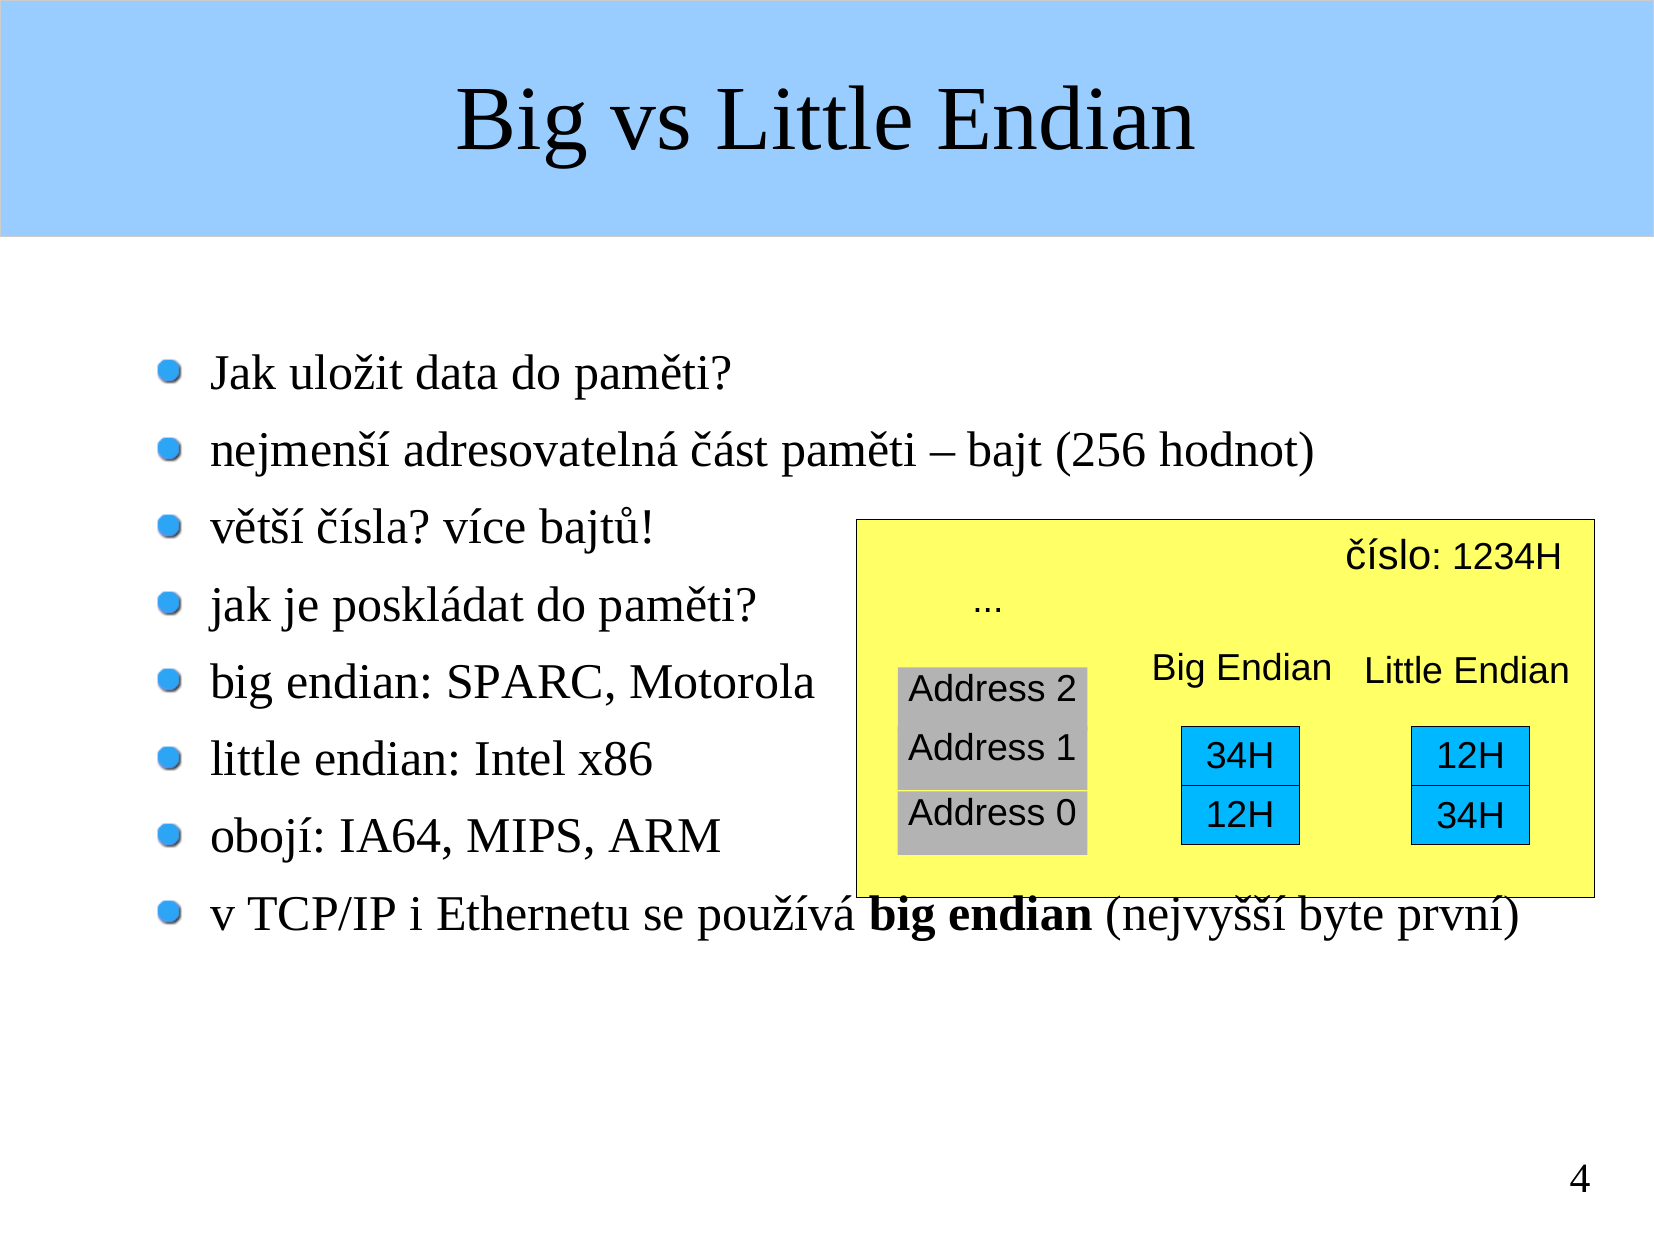

# Big vs Little Endian
Jak uložit data do paměti?
nejmenší adresovatelná část paměti – bajt (256 hodnot)
větší čísla? více bajtů!
jak je poskládat do paměti?
big endian: SPARC, Motorola
little endian: Intel x86
obojí: IA64, MIPS, ARM
v TCP/IP i Ethernetu se používá big endian (nejvyšší byte první)
 číslo: 1234H
...
Big Endian
Little Endian
 Address 2
34H
 Address 1
12H
12H
34H
 Address 0